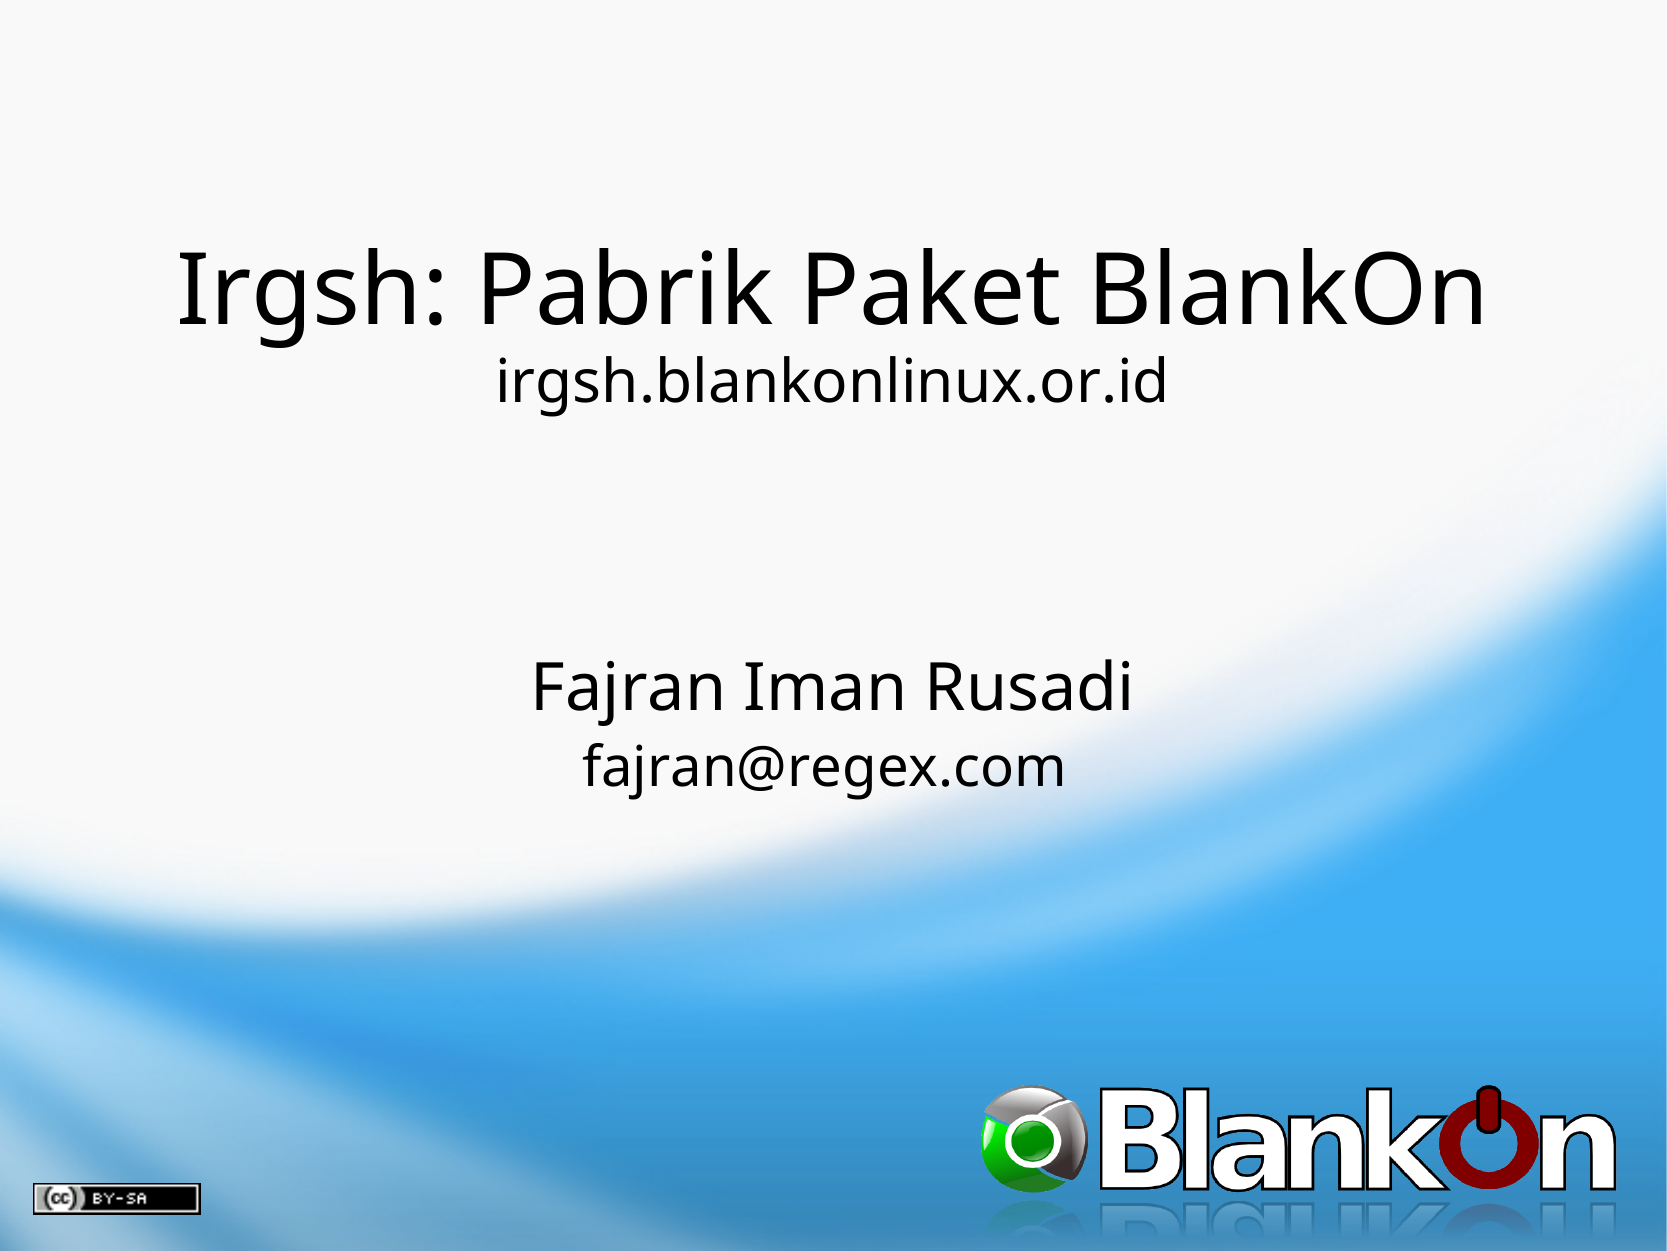

# Irgsh: Pabrik Paket BlankOn irgsh.blankonlinux.or.id
Fajran Iman Rusadi
fajran@regex.com